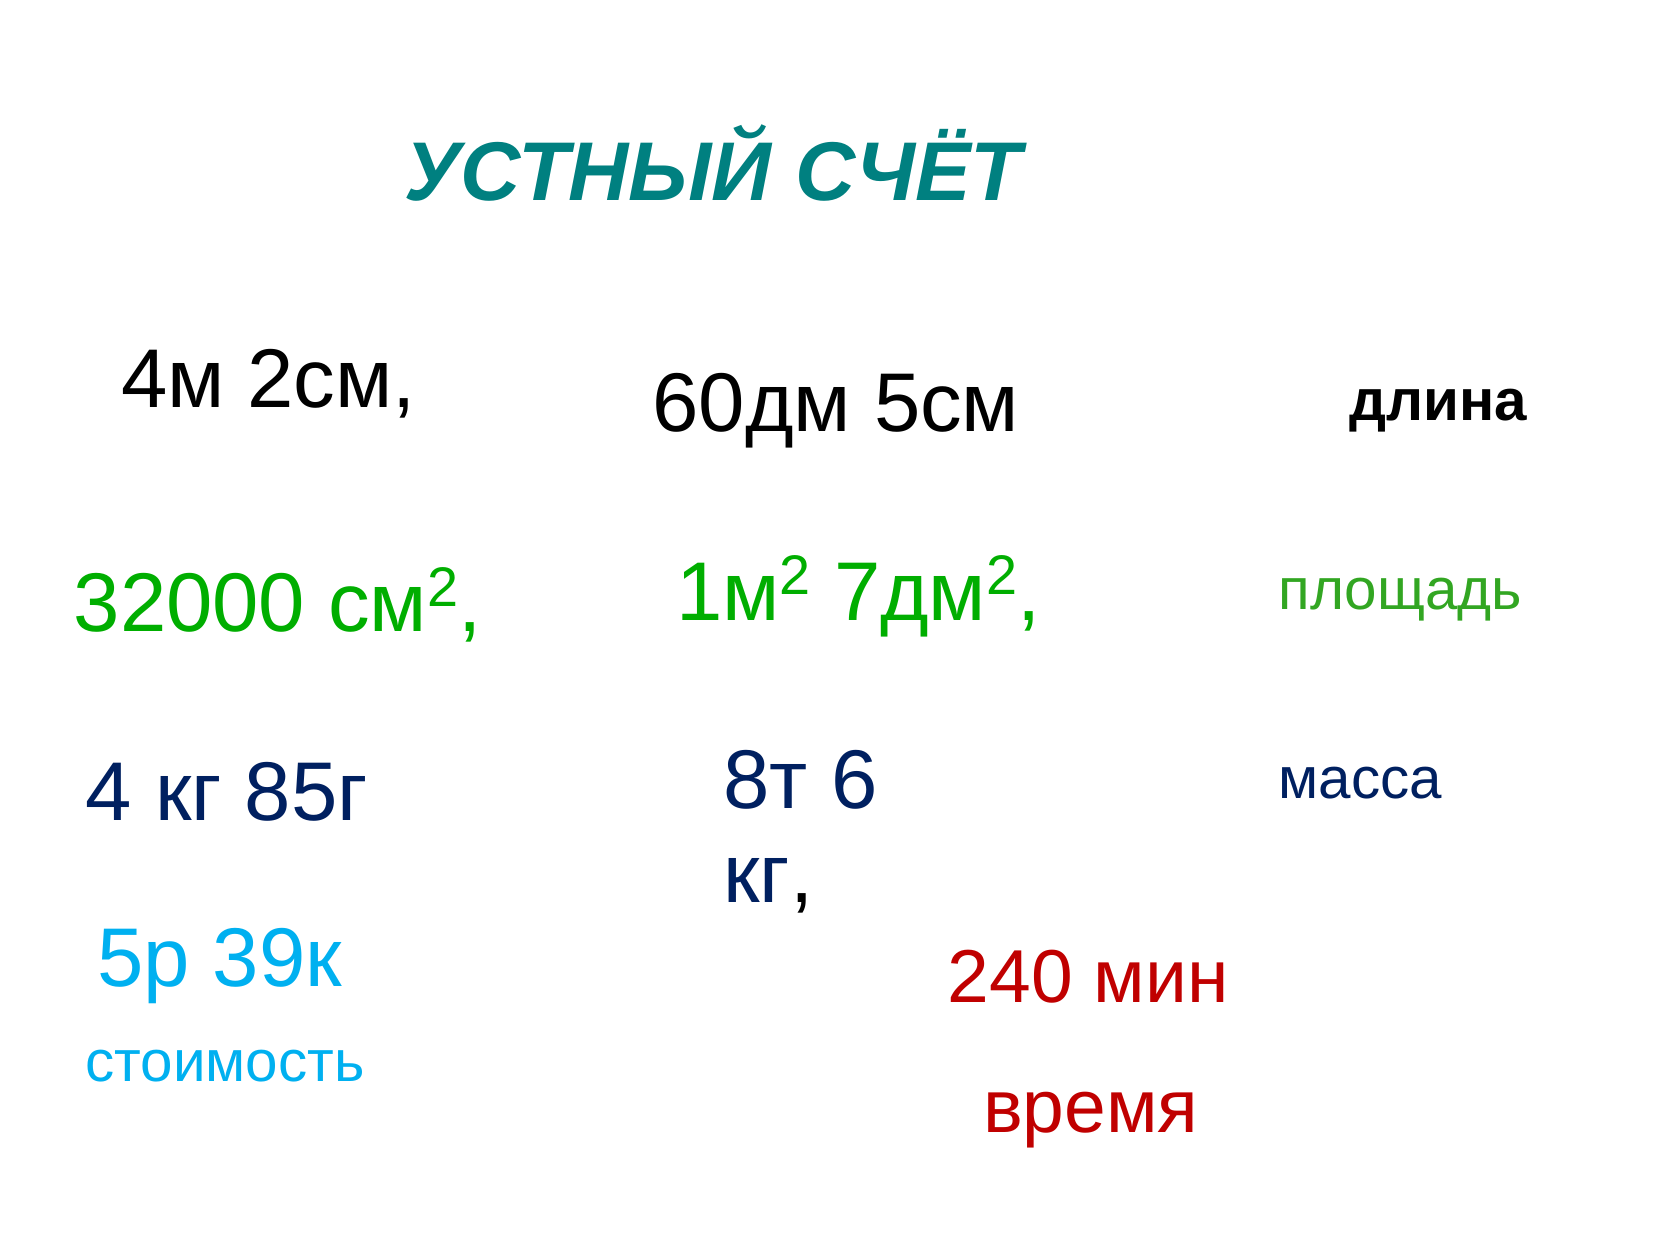

УСТНЫЙ СЧЁТ
4м 2см,
60дм 5см
длина
1м2 7дм2,
32000 см2,
площадь
8т 6 кг,
4 кг 85г
масса
5р 39к
240 мин
стоимость
время